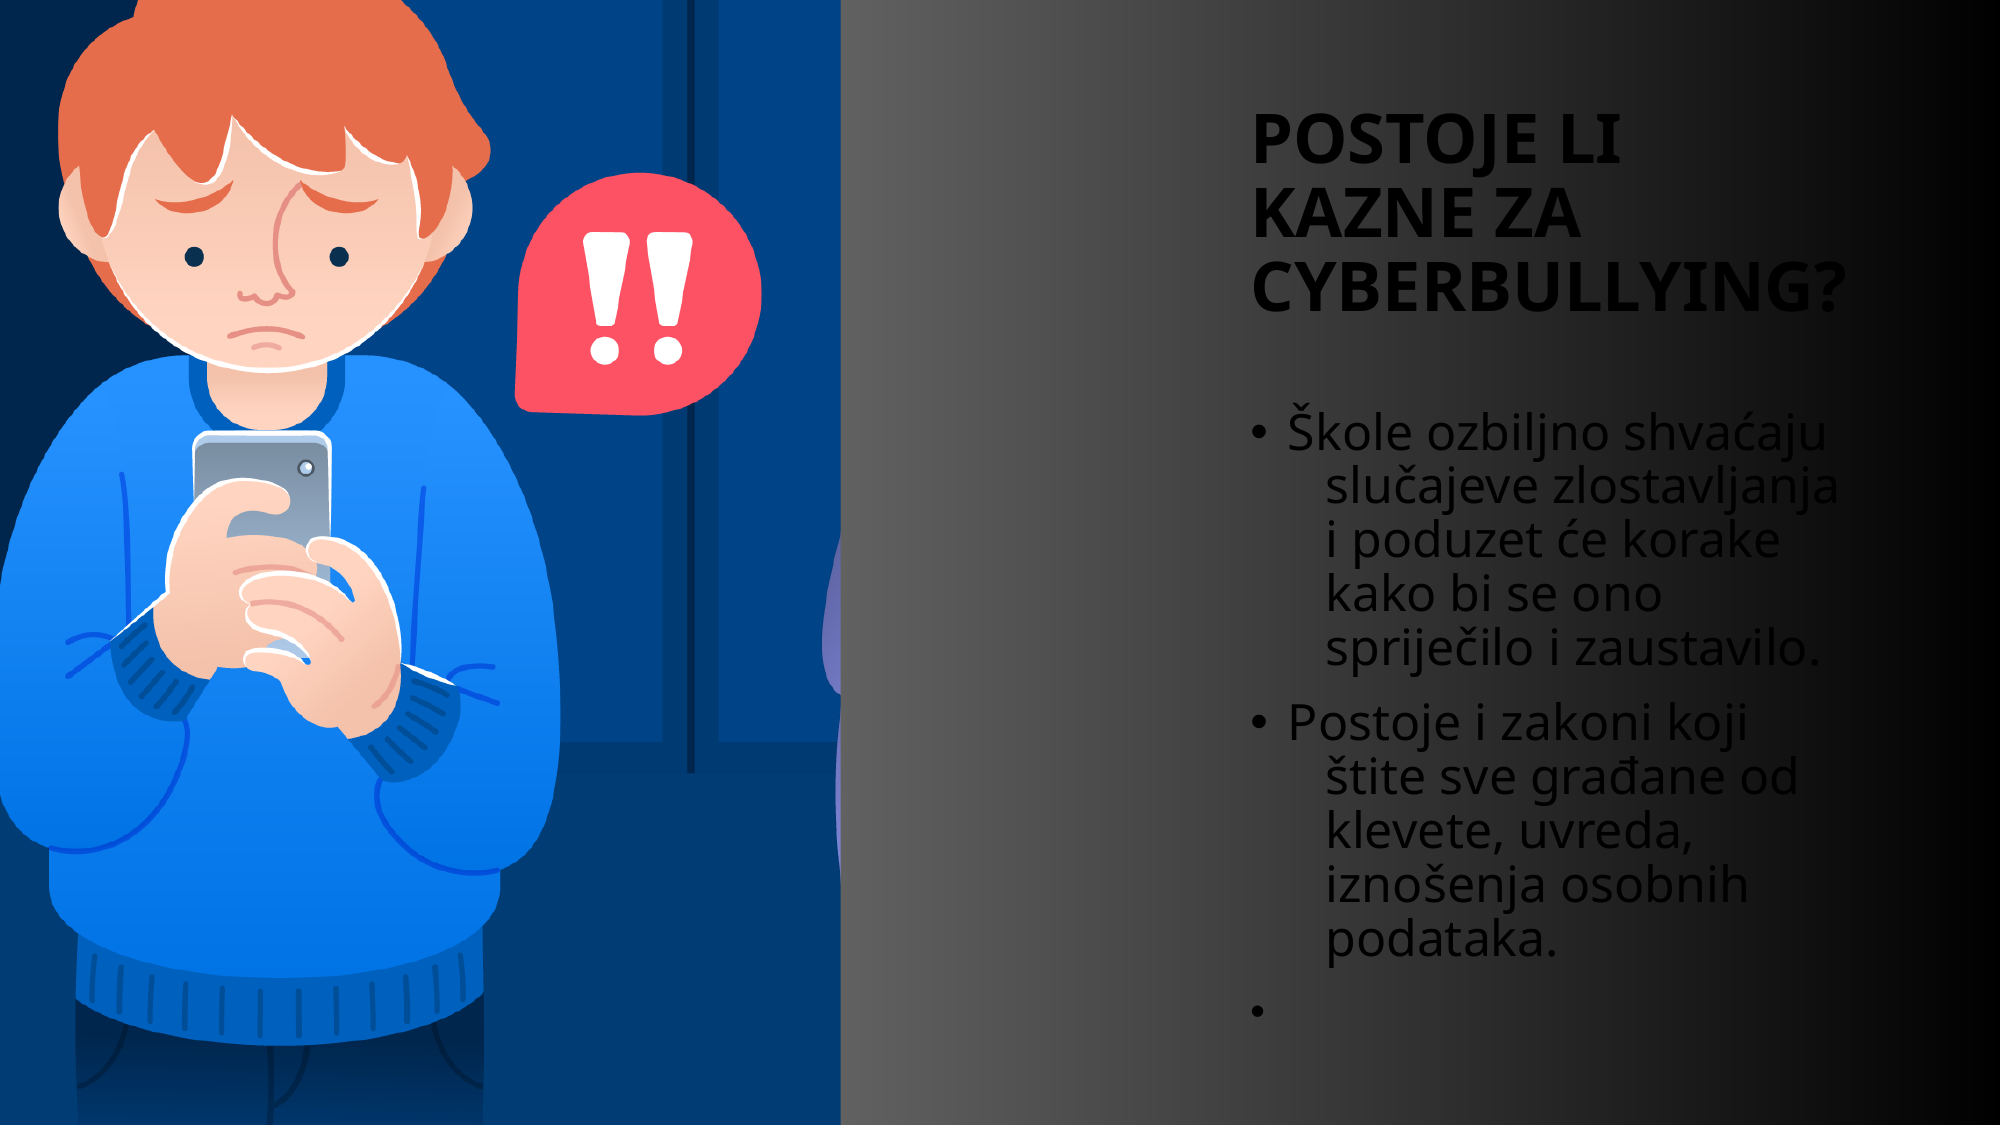

# POSTOJE LI KAZNE ZA CYBERBULLYING?
Škole ozbiljno shvaćaju slučajeve zlostavljanja i poduzet će korake kako bi se ono spriječilo i zaustavilo.
Postoje i zakoni koji štite sve građane od klevete, uvreda, iznošenja osobnih podataka.